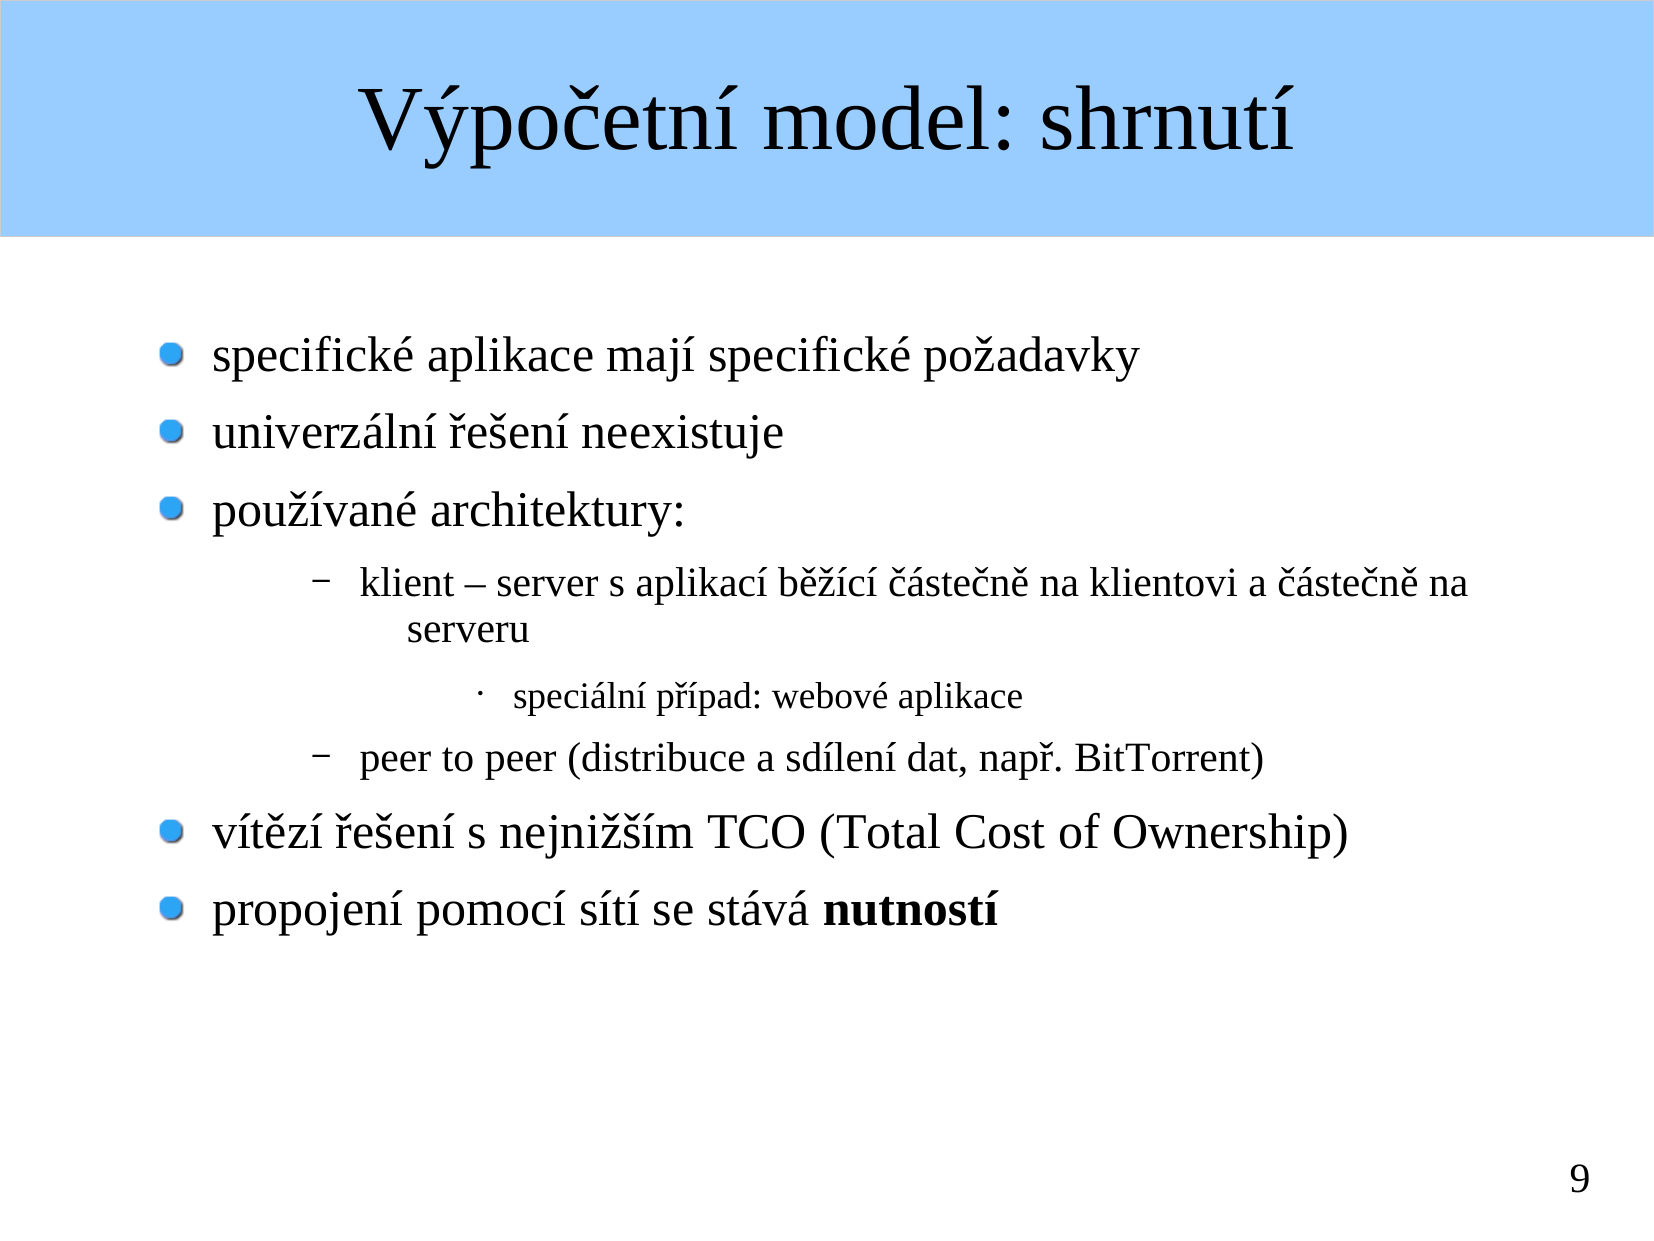

# Výpočetní model: shrnutí
specifické aplikace mají specifické požadavky
univerzální řešení neexistuje
používané architektury:
klient – server s aplikací běžící částečně na klientovi a částečně na serveru
speciální případ: webové aplikace
peer to peer (distribuce a sdílení dat, např. BitTorrent)
vítězí řešení s nejnižším TCO (Total Cost of Ownership)
propojení pomocí sítí se stává nutností